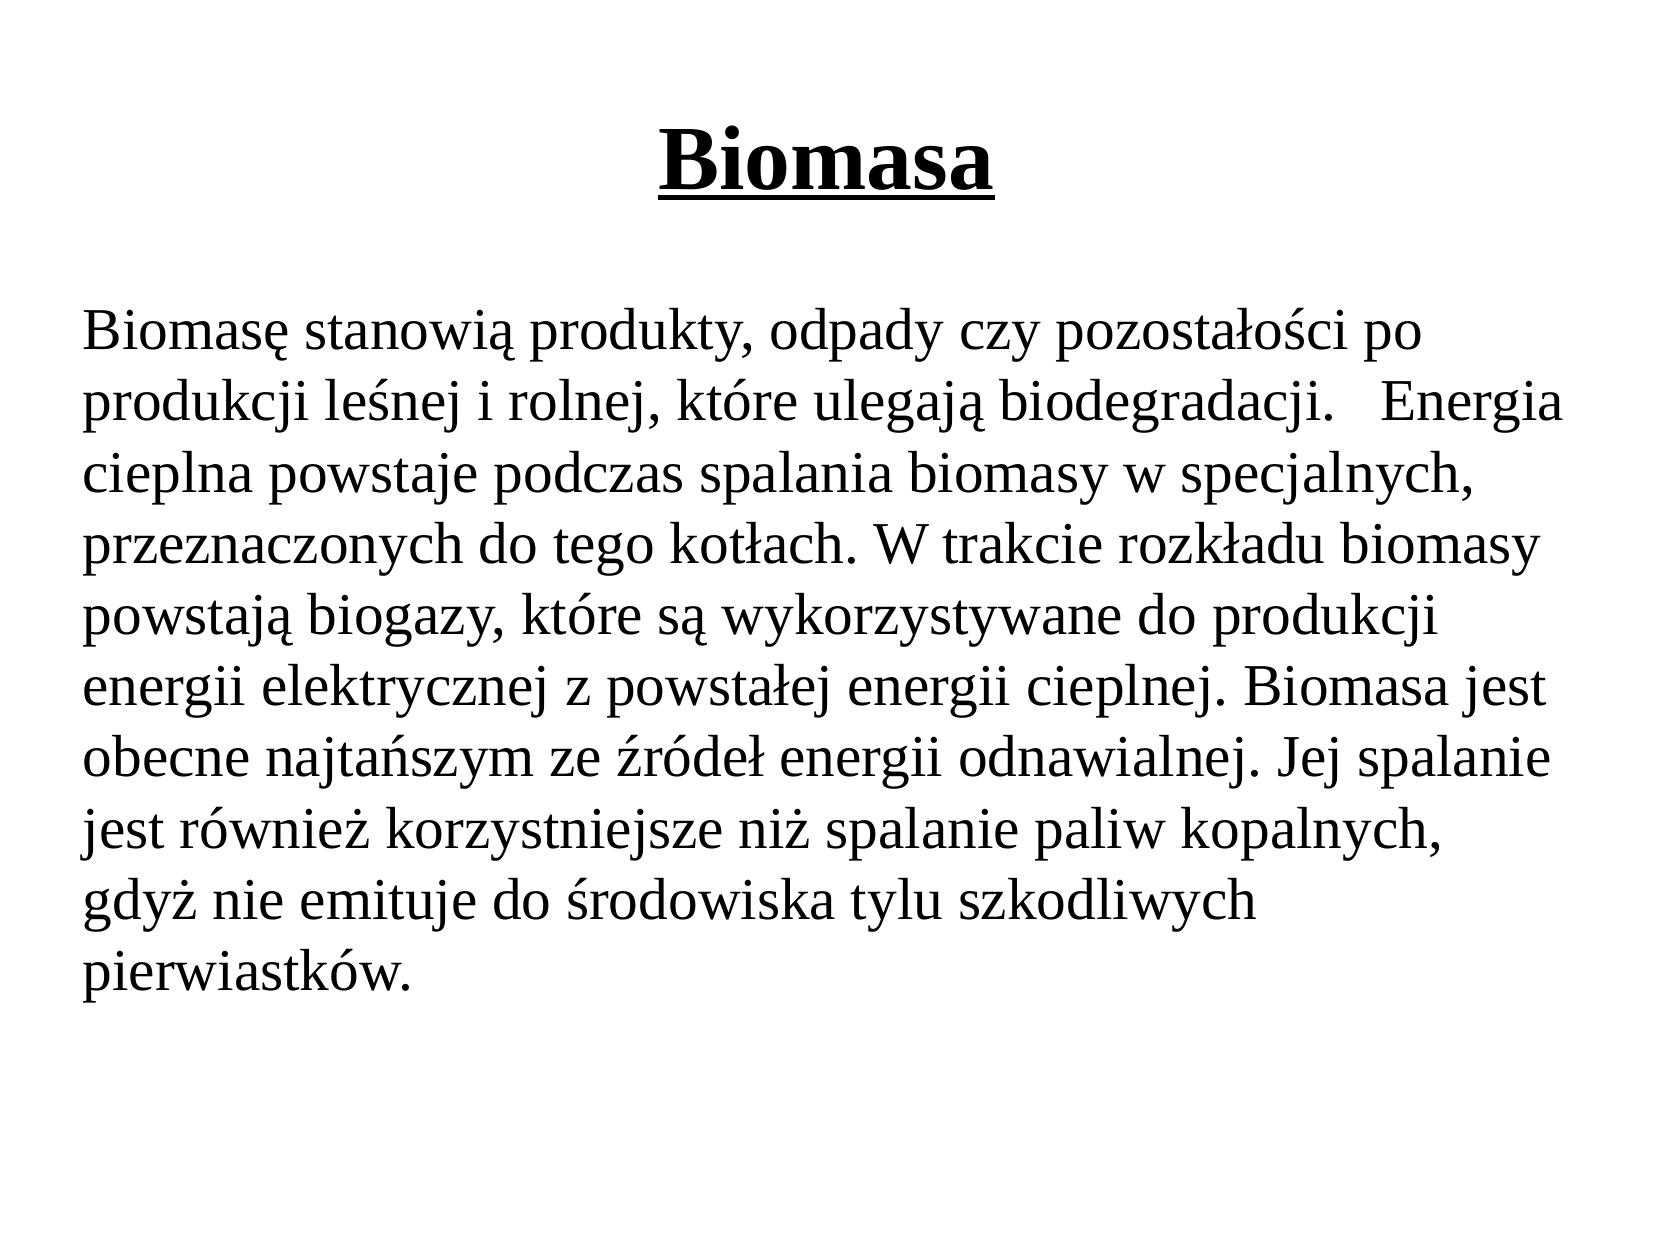

# Biomasa
Biomasę stanowią produkty, odpady czy pozostałości po produkcji leśnej i rolnej, które ulegają biodegradacji. Energia cieplna powstaje podczas spalania biomasy w specjalnych, przeznaczonych do tego kotłach. W trakcie rozkładu biomasy powstają biogazy, które są wykorzystywane do produkcji energii elektrycznej z powstałej energii cieplnej. Biomasa jest obecne najtańszym ze źródeł energii odnawialnej. Jej spalanie jest również korzystniejsze niż spalanie paliw kopalnych, gdyż nie emituje do środowiska tylu szkodliwych pierwiastków.